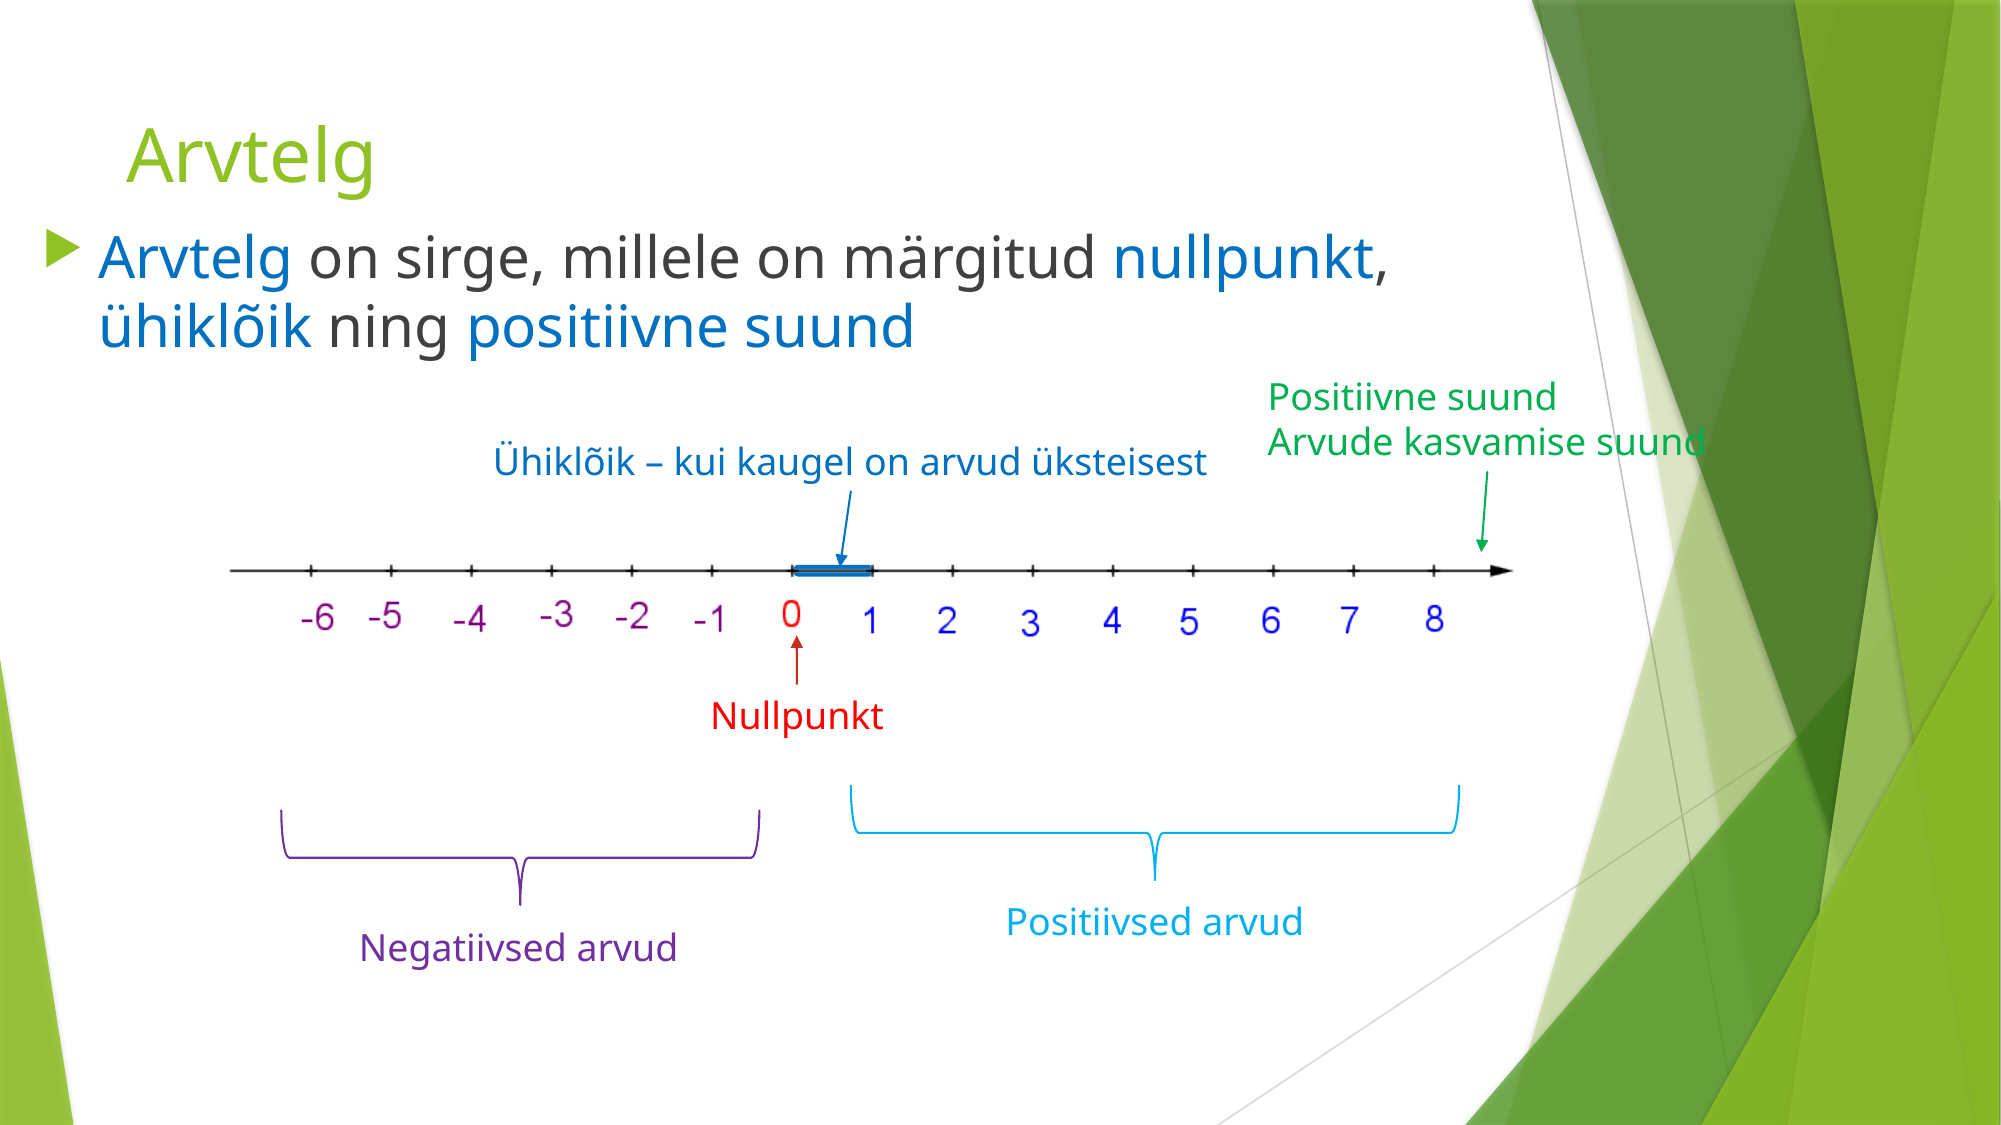

# Arvtelg
Arvtelg on sirge, millele on märgitud nullpunkt, ühiklõik ning positiivne suund
Positiivne suund
Arvude kasvamise suund
Ühiklõik – kui kaugel on arvud üksteisest
Nullpunkt
Positiivsed arvud
Negatiivsed arvud